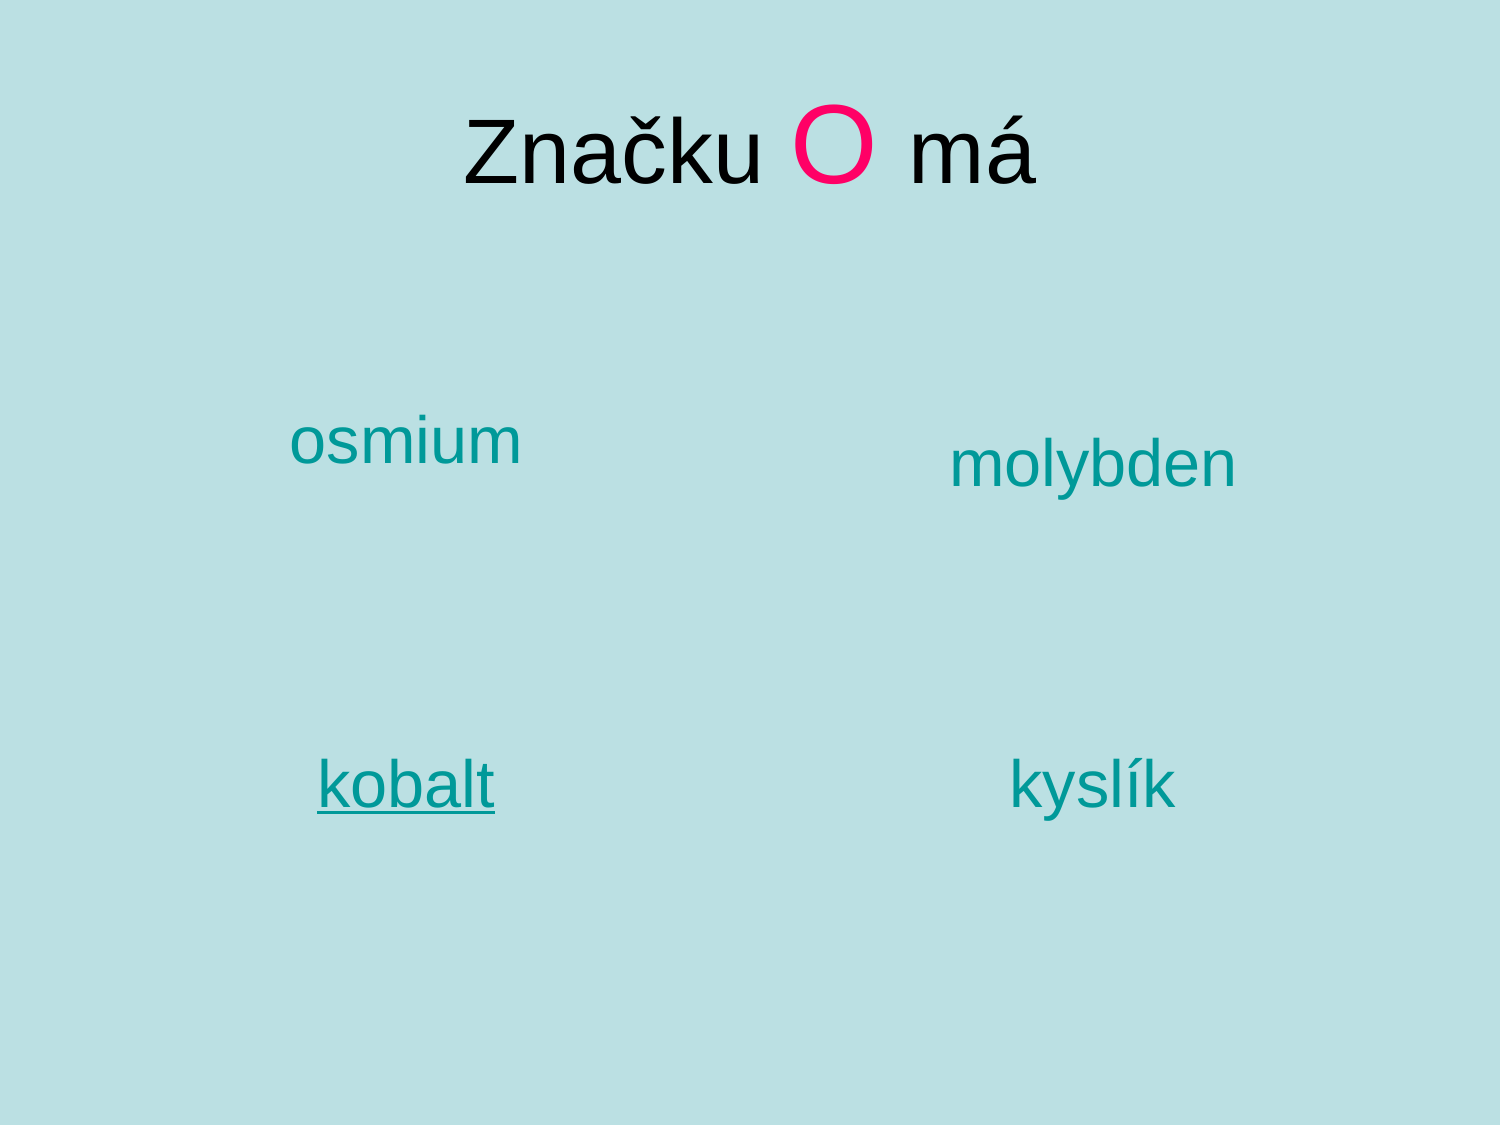

# Značku O má
| osmium |
| --- |
| molybden |
| --- |
| kobalt |
| --- |
| kyslík |
| --- |